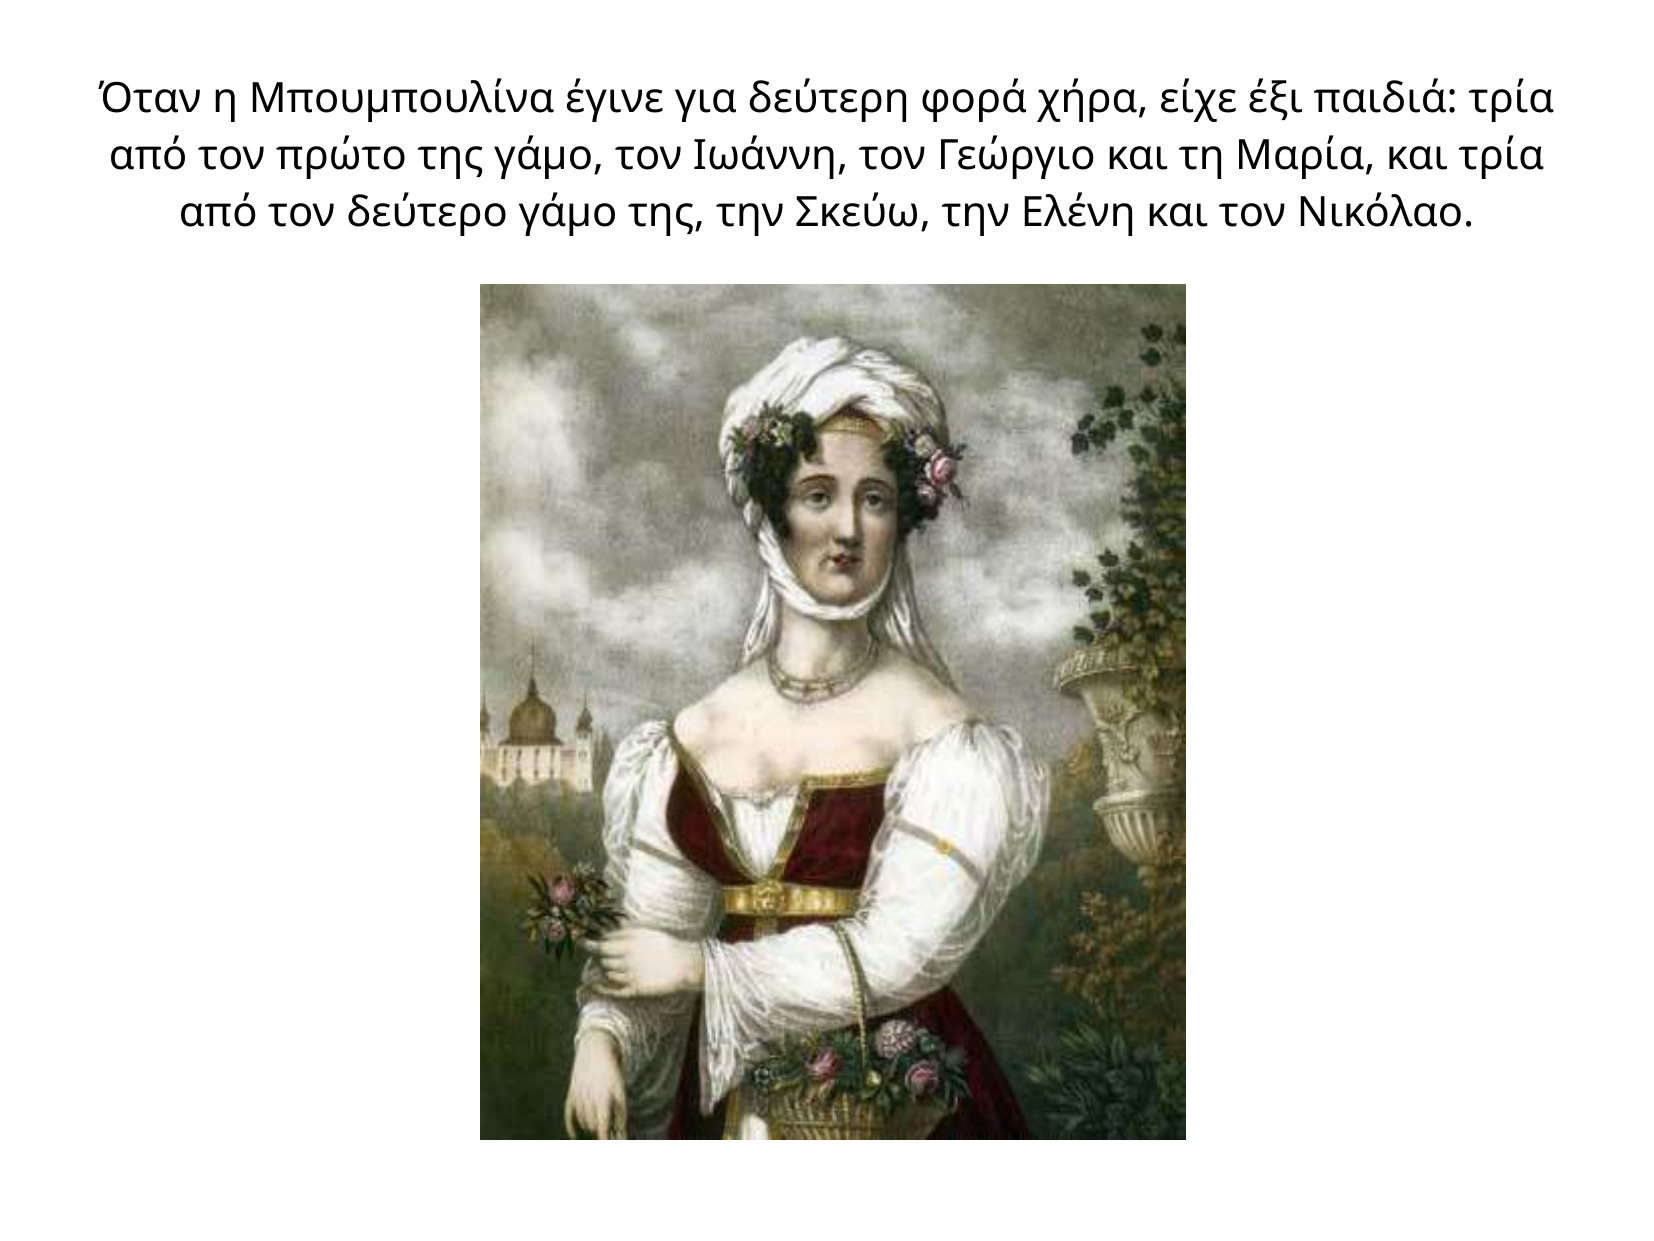

# Όταν η Μπουμπουλίνα έγινε για δεύτερη φορά χήρα, είχε έξι παιδιά: τρία από τον πρώτο της γάμο, τον Ιωάννη, τον Γεώργιο και τη Μαρία, και τρία από τον δεύτερο γάμο της, την Σκεύω, την Ελένη και τον Νικόλαο.